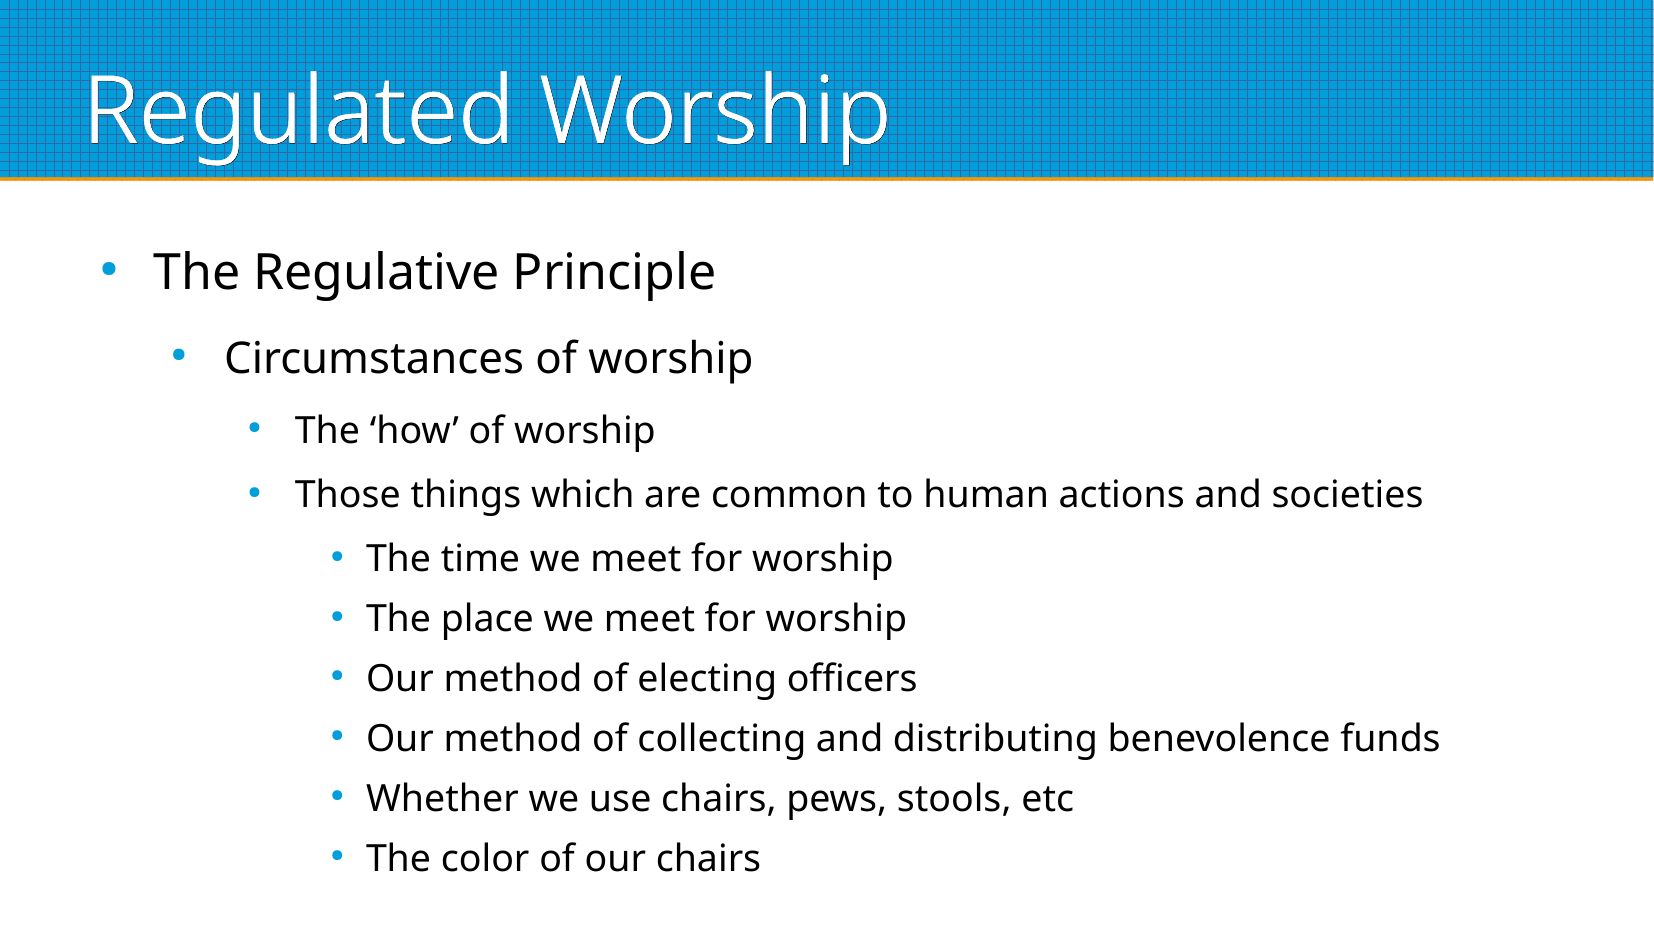

# Regulated Worship
The Regulative Principle
Circumstances of worship
The ‘how’ of worship
Those things which are common to human actions and societies
The time we meet for worship
The place we meet for worship
Our method of electing officers
Our method of collecting and distributing benevolence funds
Whether we use chairs, pews, stools, etc
The color of our chairs